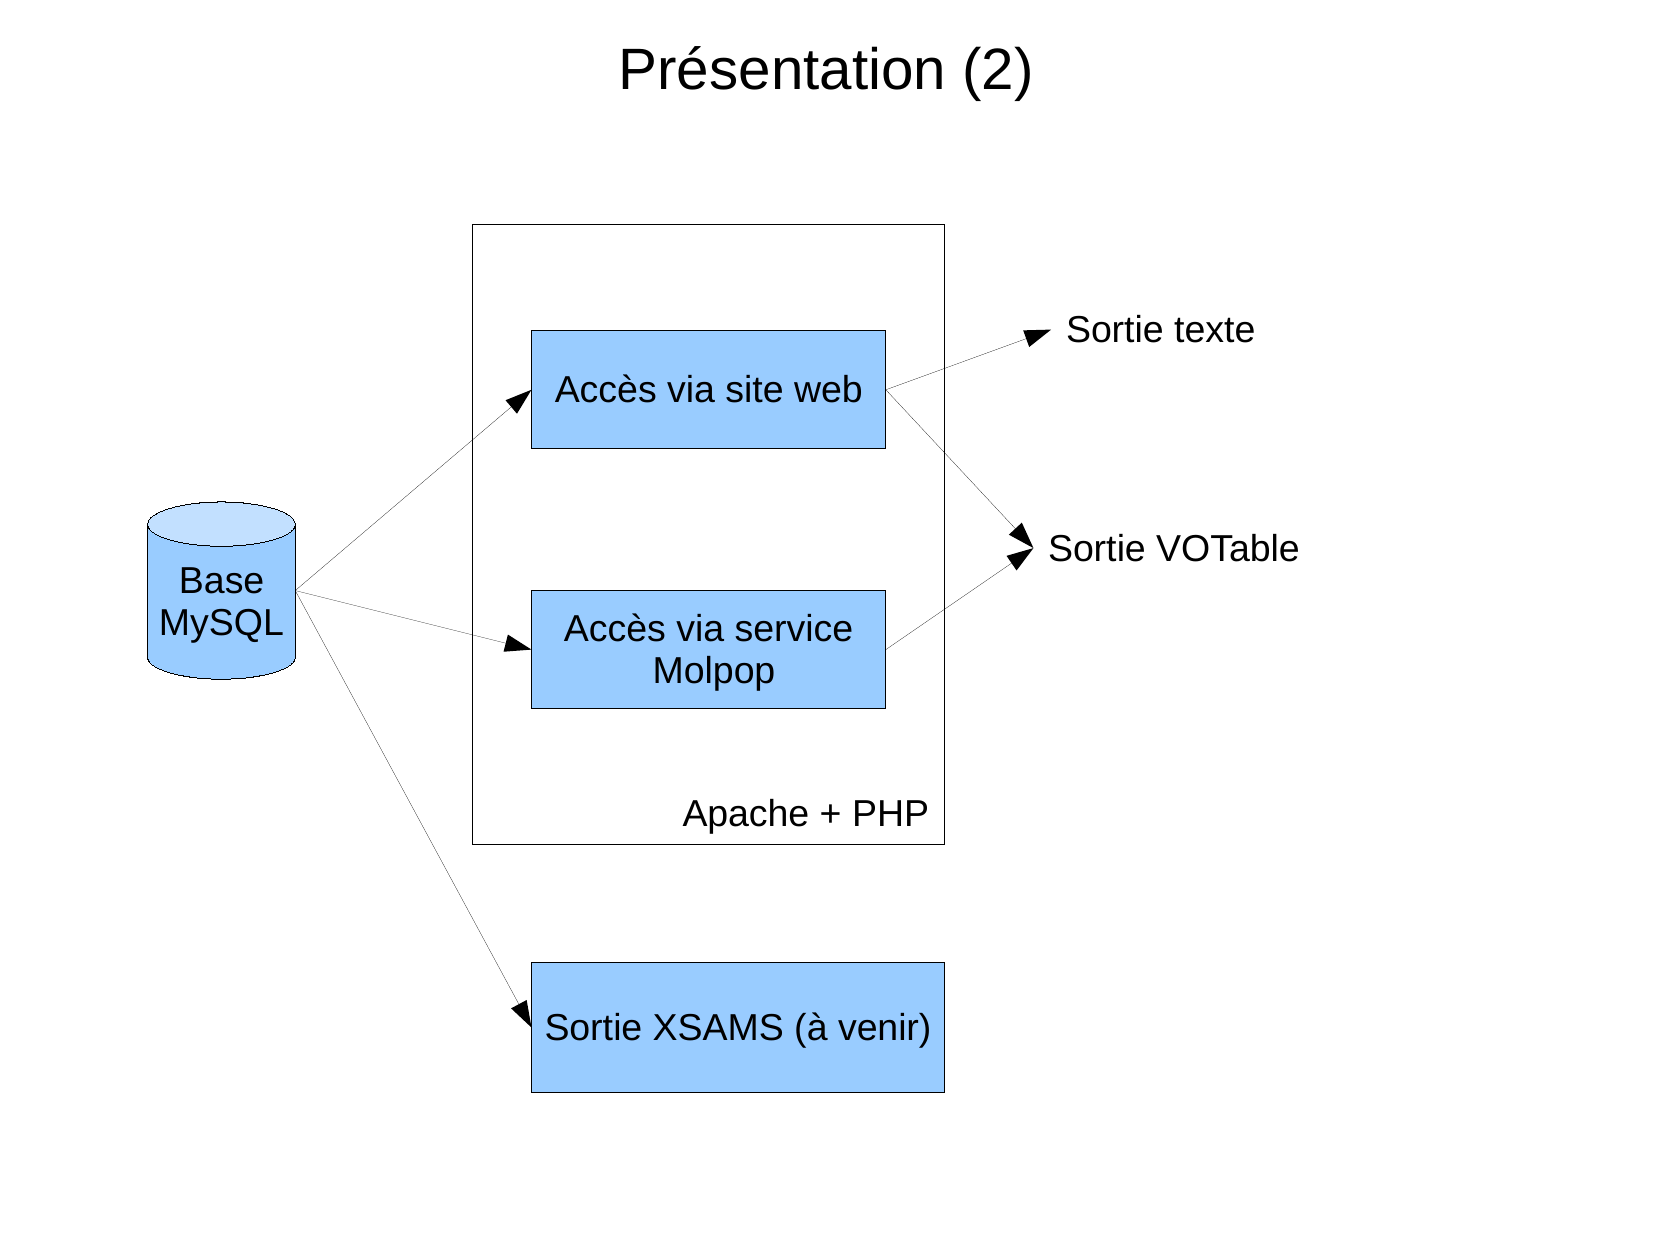

Présentation (2)
Sortie texte
Accès via site web
Base
MySQL
Sortie VOTable
Accès via service
 Molpop
Apache + PHP
Sortie XSAMS (à venir)